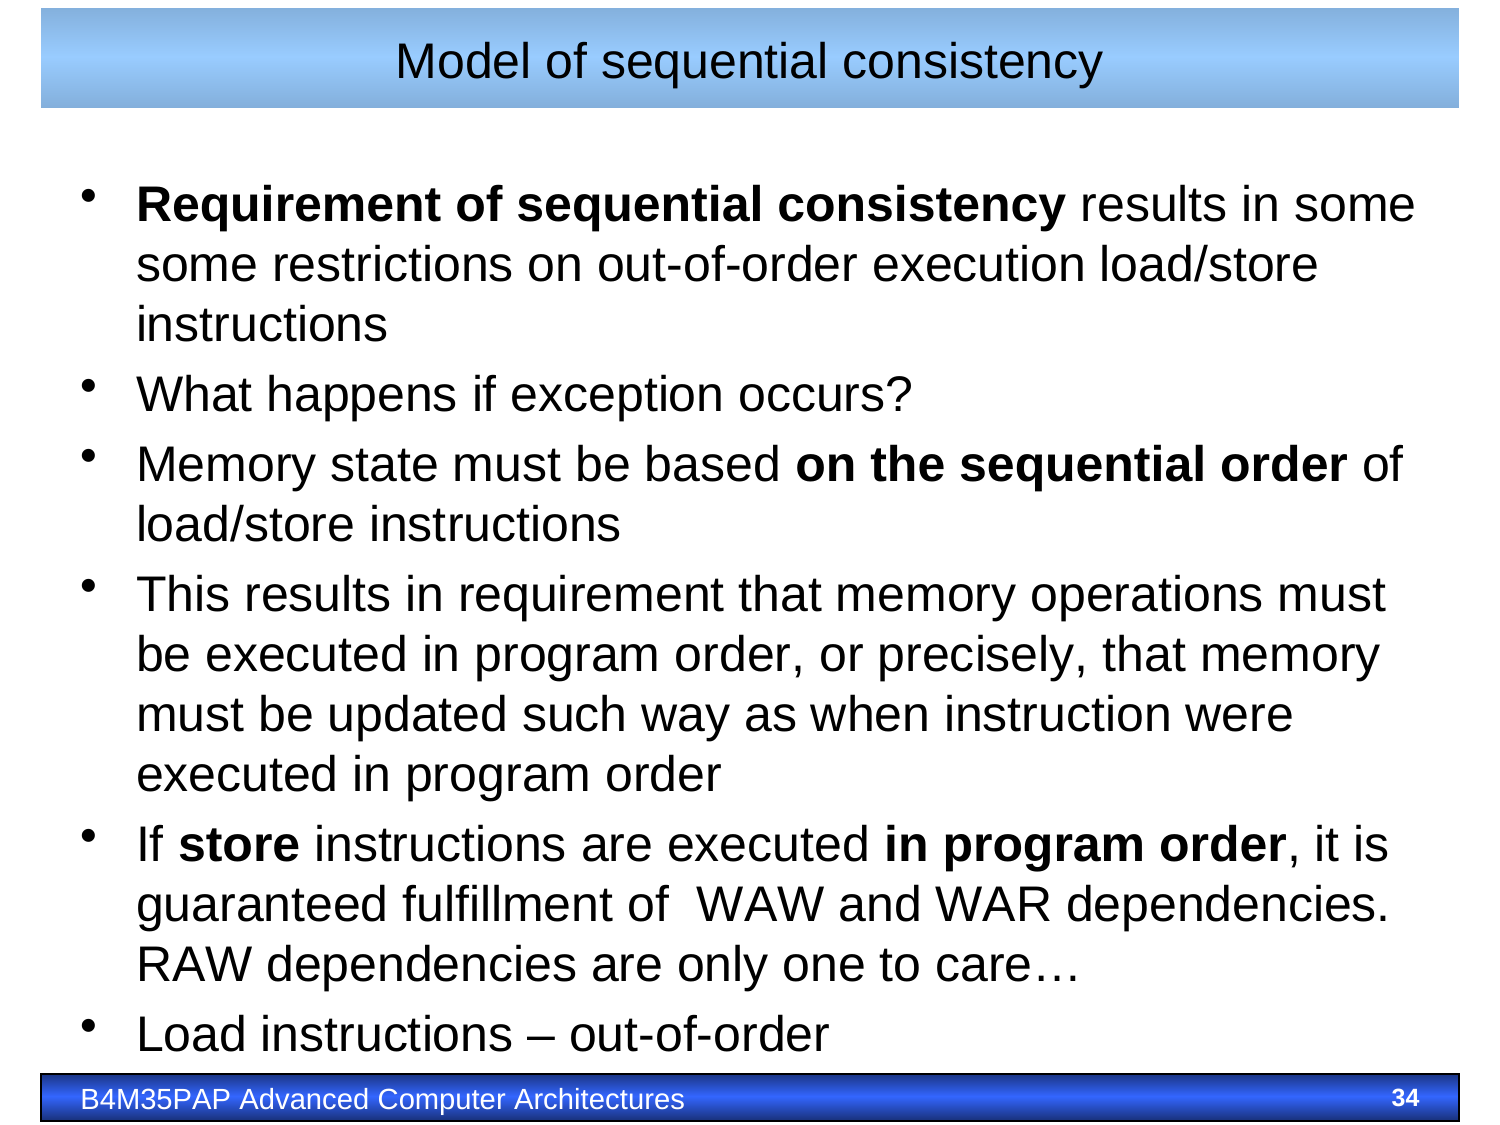

Model of sequential consistency
# Requirement of sequential consistency results in some some restrictions on out-of-order execution load/store instructions
What happens if exception occurs?
Memory state must be based on the sequential order of load/store instructions
This results in requirement that memory operations must be executed in program order, or precisely, that memory must be updated such way as when instruction were executed in program order
If store instructions are executed in program order, it is guaranteed fulfillment of WAW and WAR dependencies. RAW dependencies are only one to care…
Load instructions – out-of-order